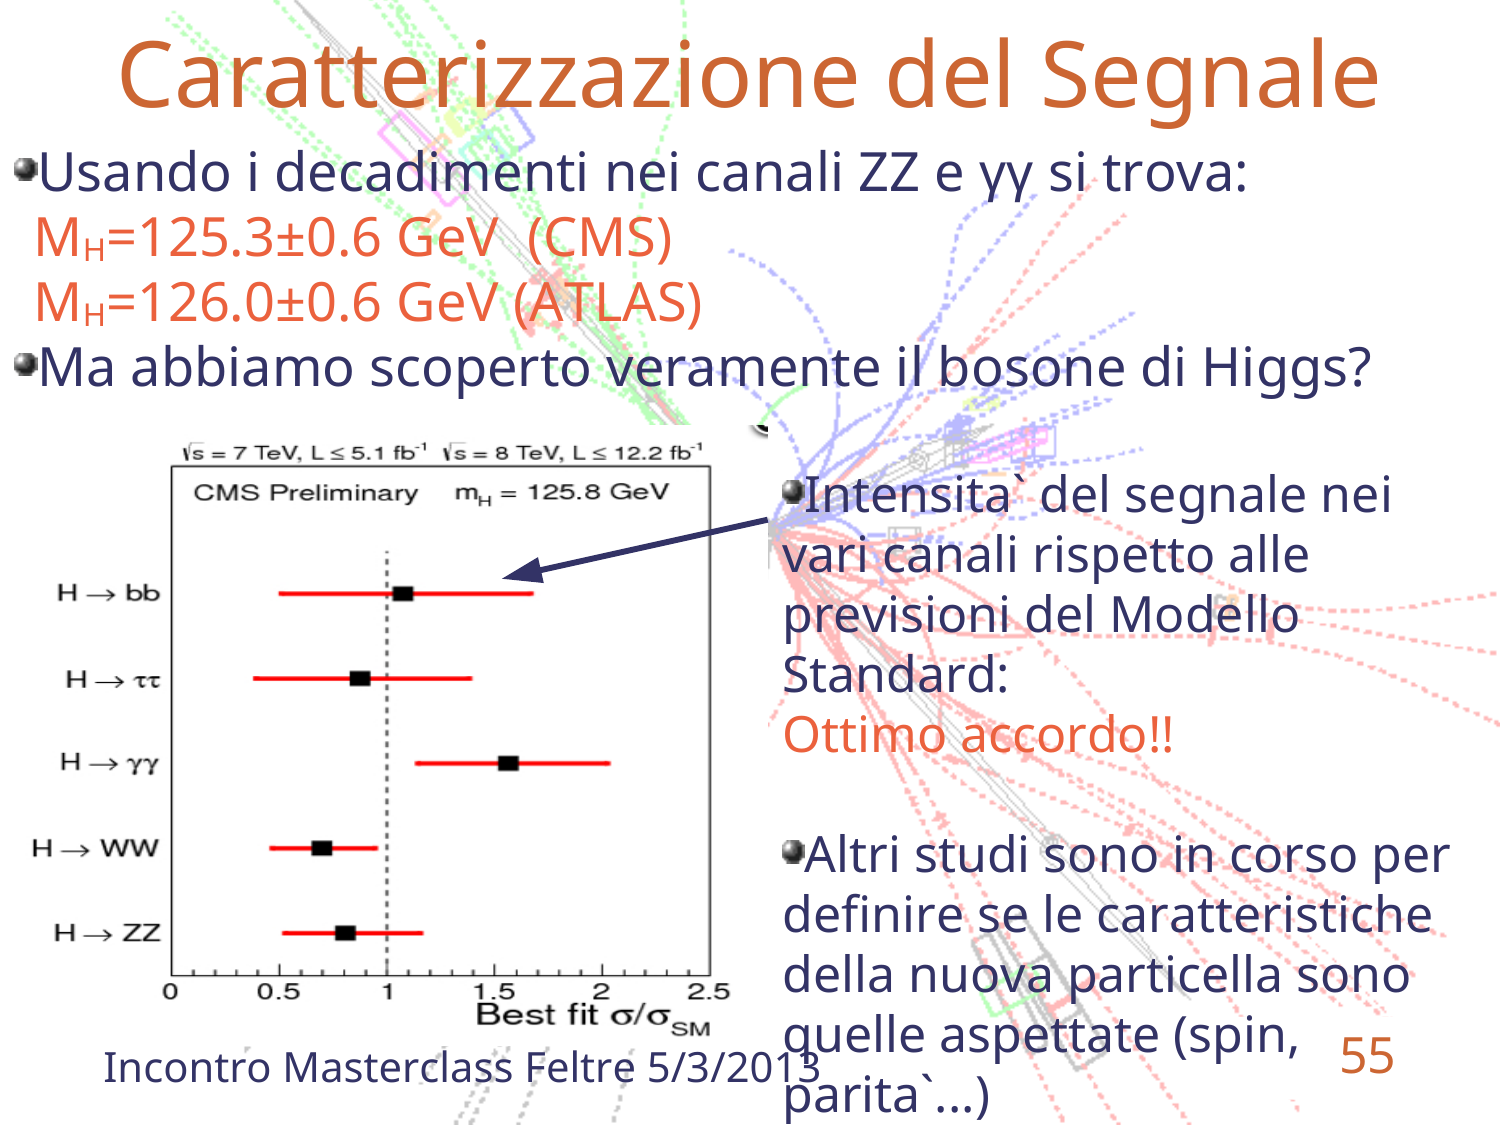

# Caratterizzazione del Segnale
Usando i decadimenti nei canali ZZ e γγ si trova:
MH=125.3±0.6 GeV (CMS)
MH=126.0±0.6 GeV (ATLAS)
Ma abbiamo scoperto veramente il bosone di Higgs?
Intensita` del segnale nei vari canali rispetto alle previsioni del Modello Standard:
Ottimo accordo!!
Altri studi sono in corso per definire se le caratteristiche della nuova particella sono quelle aspettate (spin, parita`...)
55